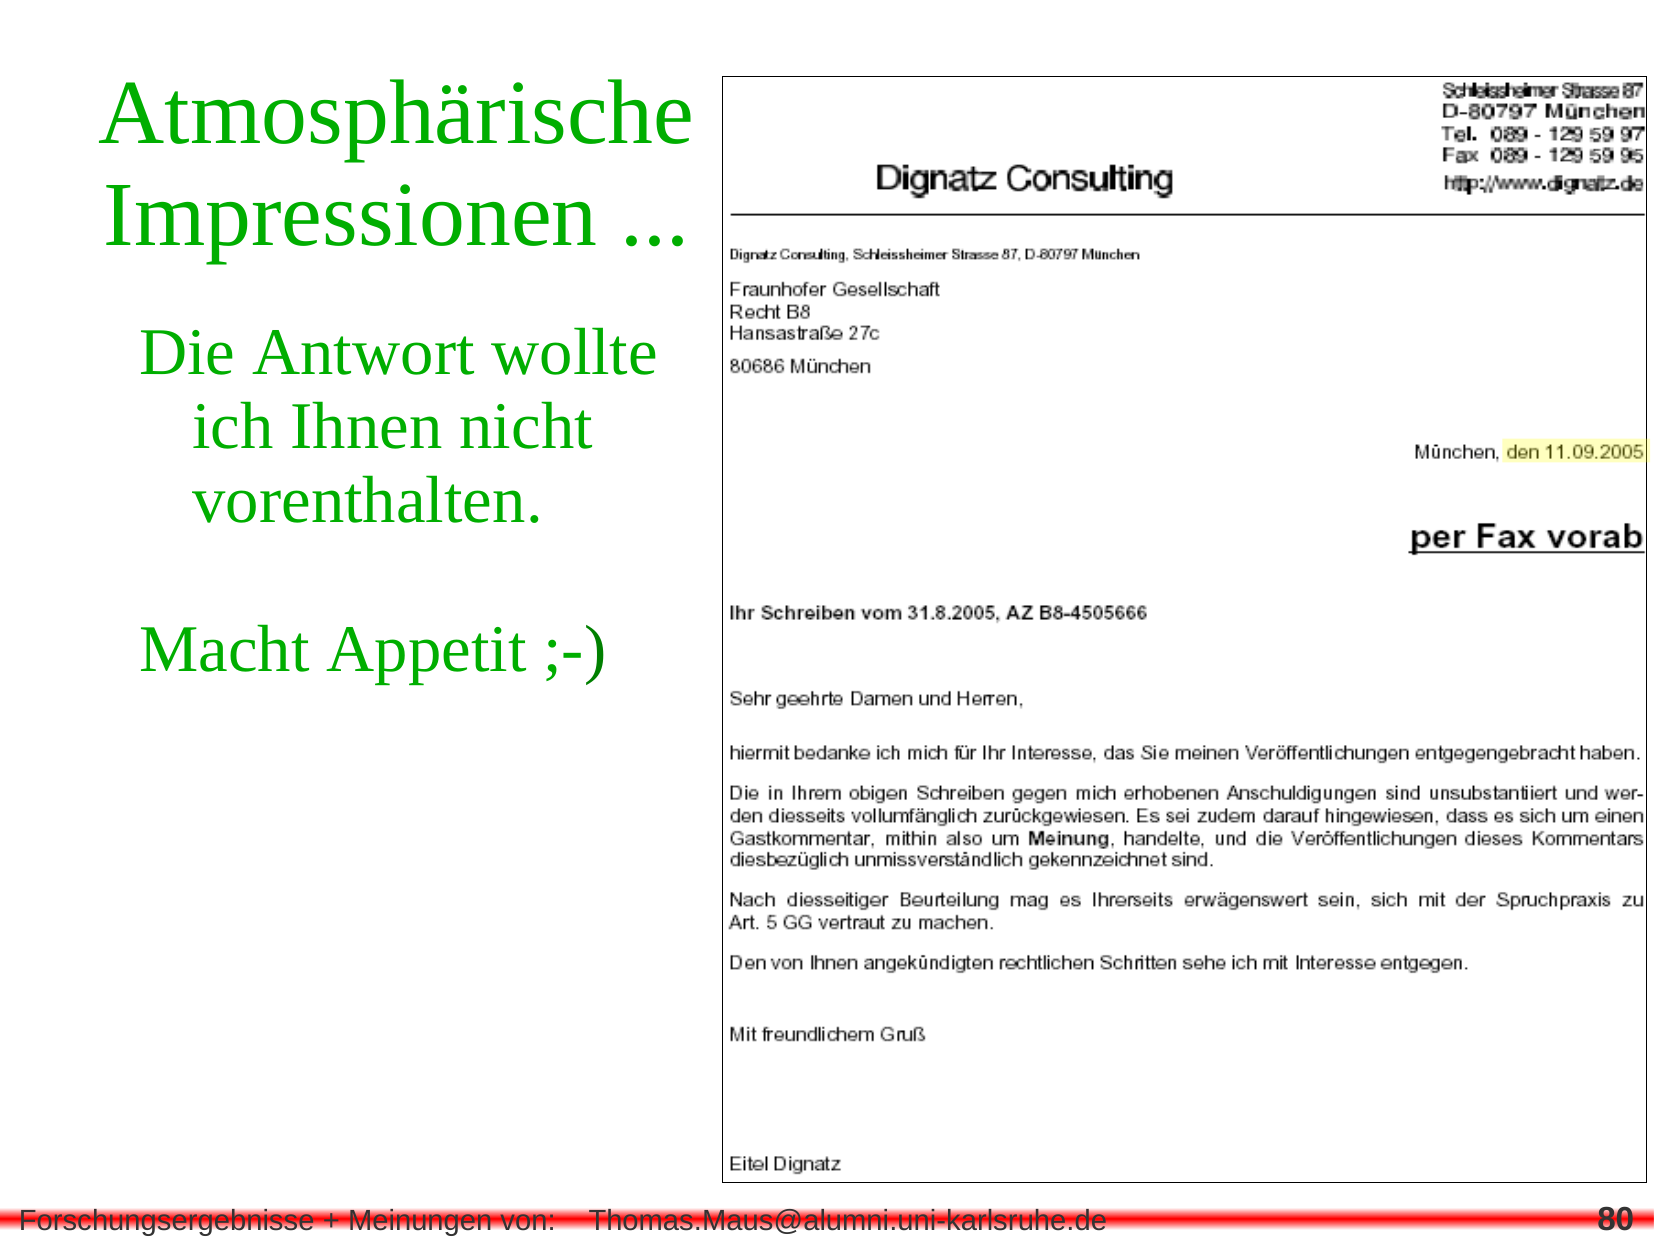

# Atmosphärische Impressionen ...
Die Antwort wollte ich Ihnen nicht vorenthalten.
Macht Appetit ;-)